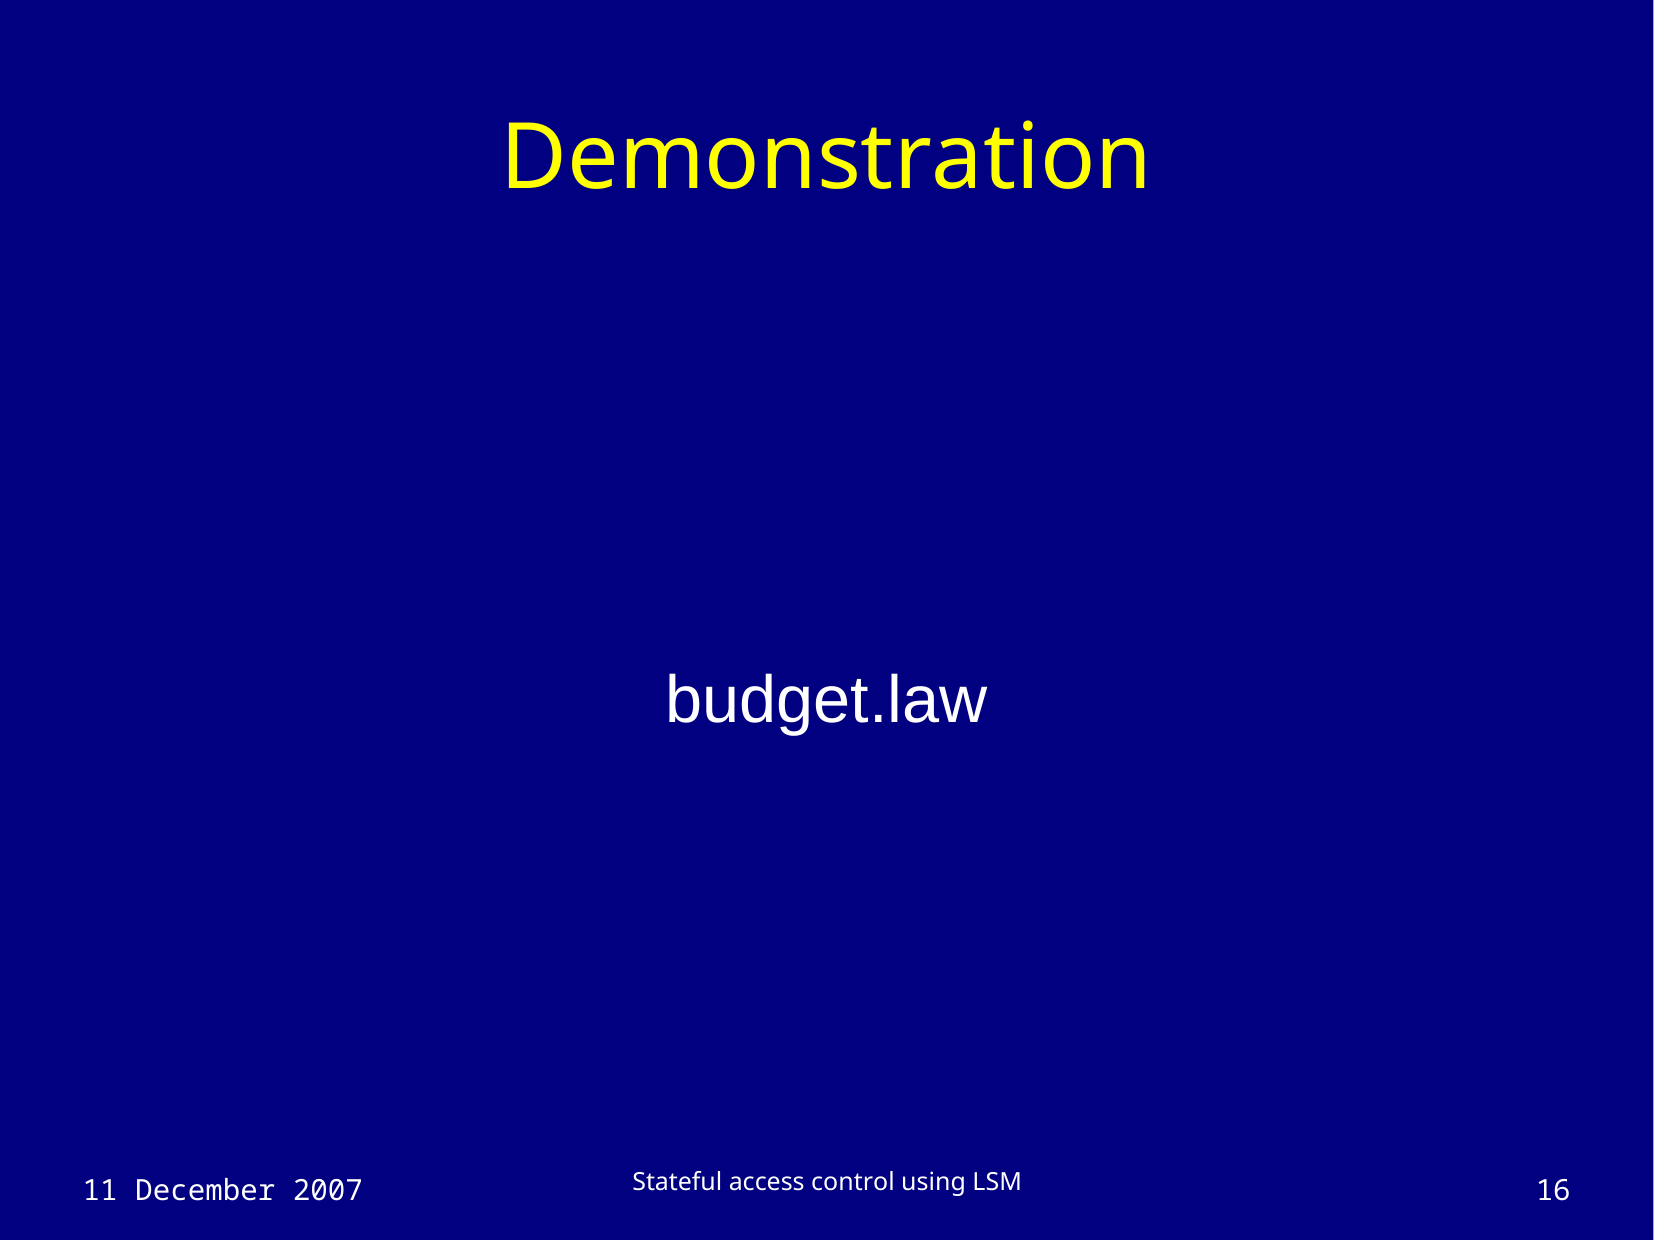

# Demonstration
budget.law
11 December 2007
Stateful access control using LSM
16